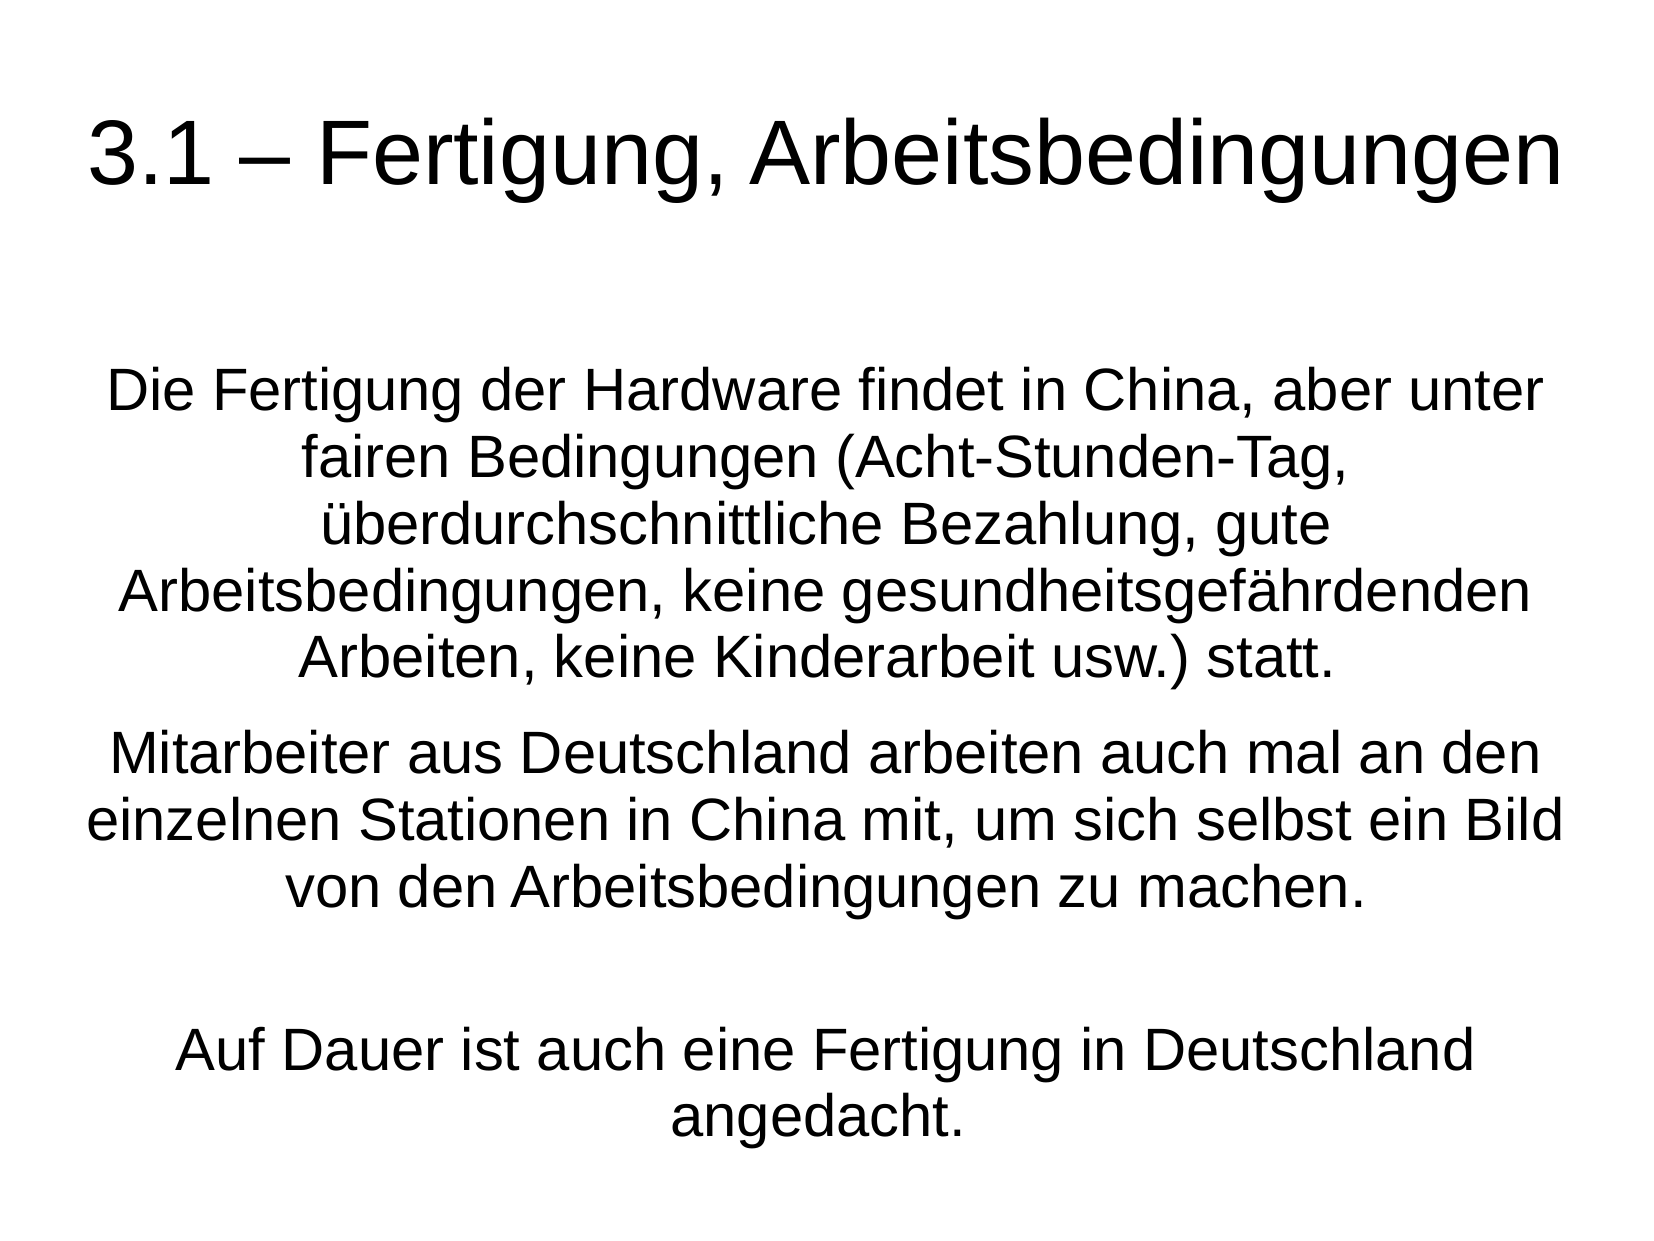

# 3.1 – Fertigung, Arbeitsbedingungen
Die Fertigung der Hardware findet in China, aber unter fairen Bedingungen (Acht-Stunden-Tag, überdurchschnittliche Bezahlung, gute Arbeitsbedingungen, keine gesundheitsgefährdenden Arbeiten, keine Kinderarbeit usw.) statt.
Mitarbeiter aus Deutschland arbeiten auch mal an den einzelnen Stationen in China mit, um sich selbst ein Bild von den Arbeitsbedingungen zu machen.
Auf Dauer ist auch eine Fertigung in Deutschland angedacht.